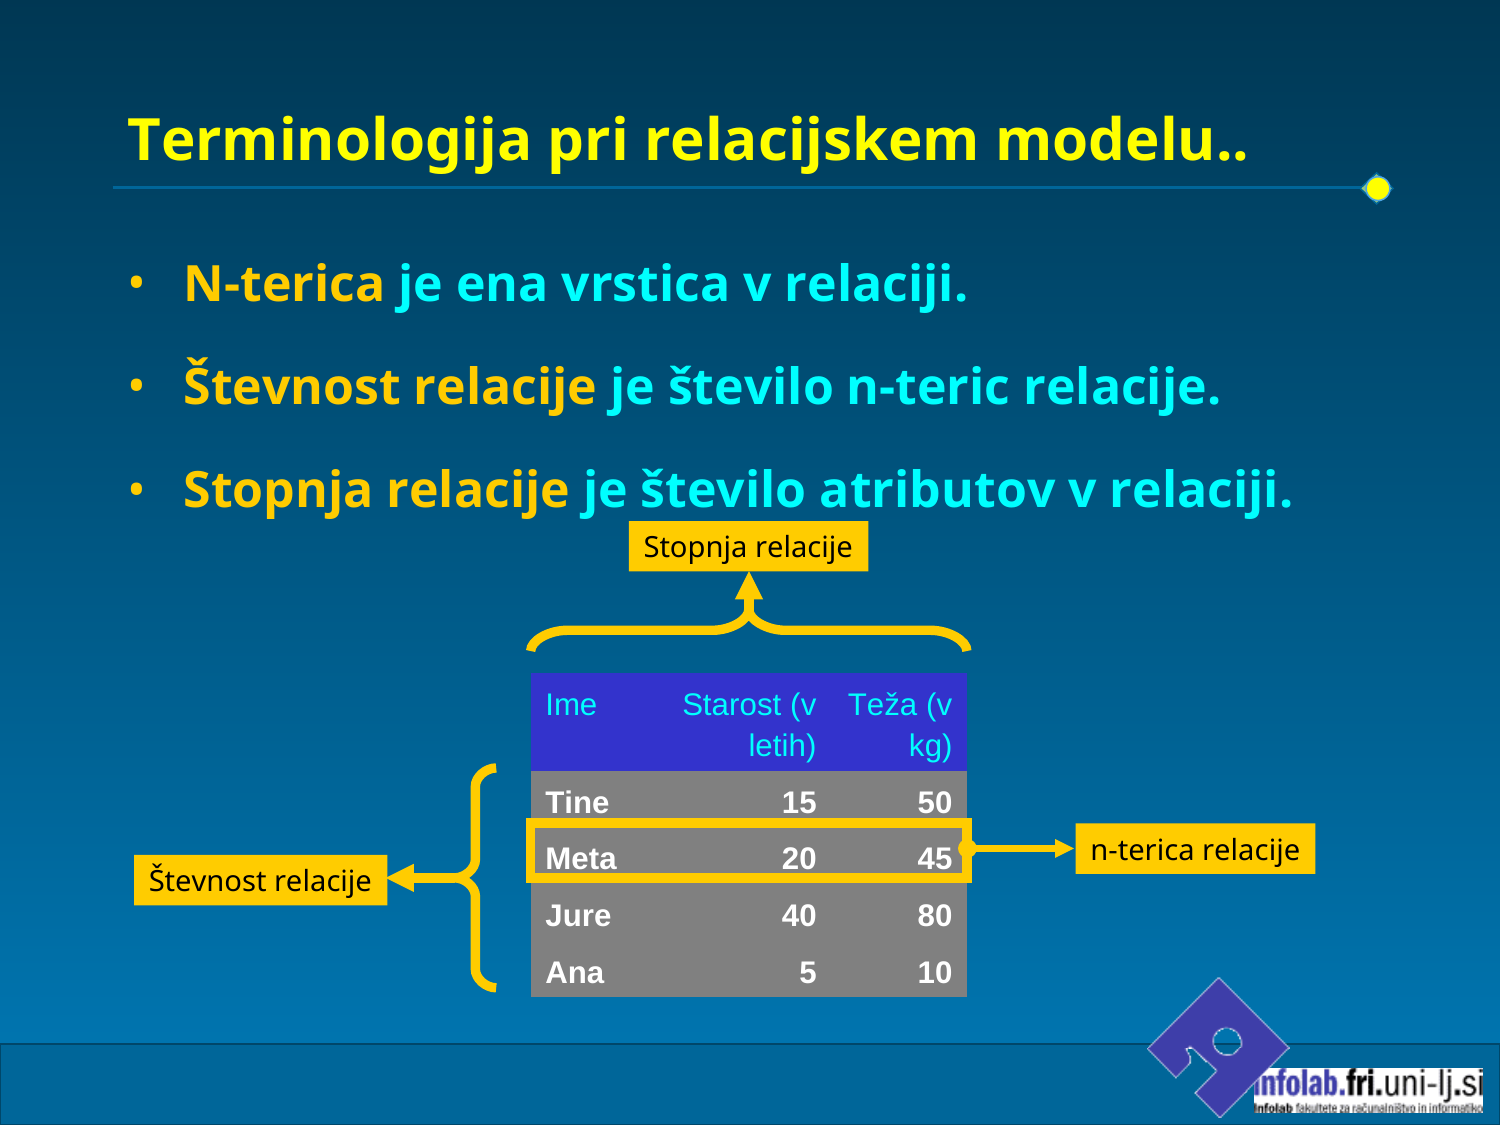

# Terminologija pri relacijskem modelu..
N-terica je ena vrstica v relaciji.
Števnost relacije je število n-teric relacije.
Stopnja relacije je število atributov v relaciji.
Stopnja relacije
| Ime | Starost (v letih) | Teža (v kg) |
| --- | --- | --- |
| Tine | 15 | 50 |
| Meta | 20 | 45 |
| Jure | 40 | 80 |
| Ana | 5 | 10 |
Števnost relacije
n-terica relacije